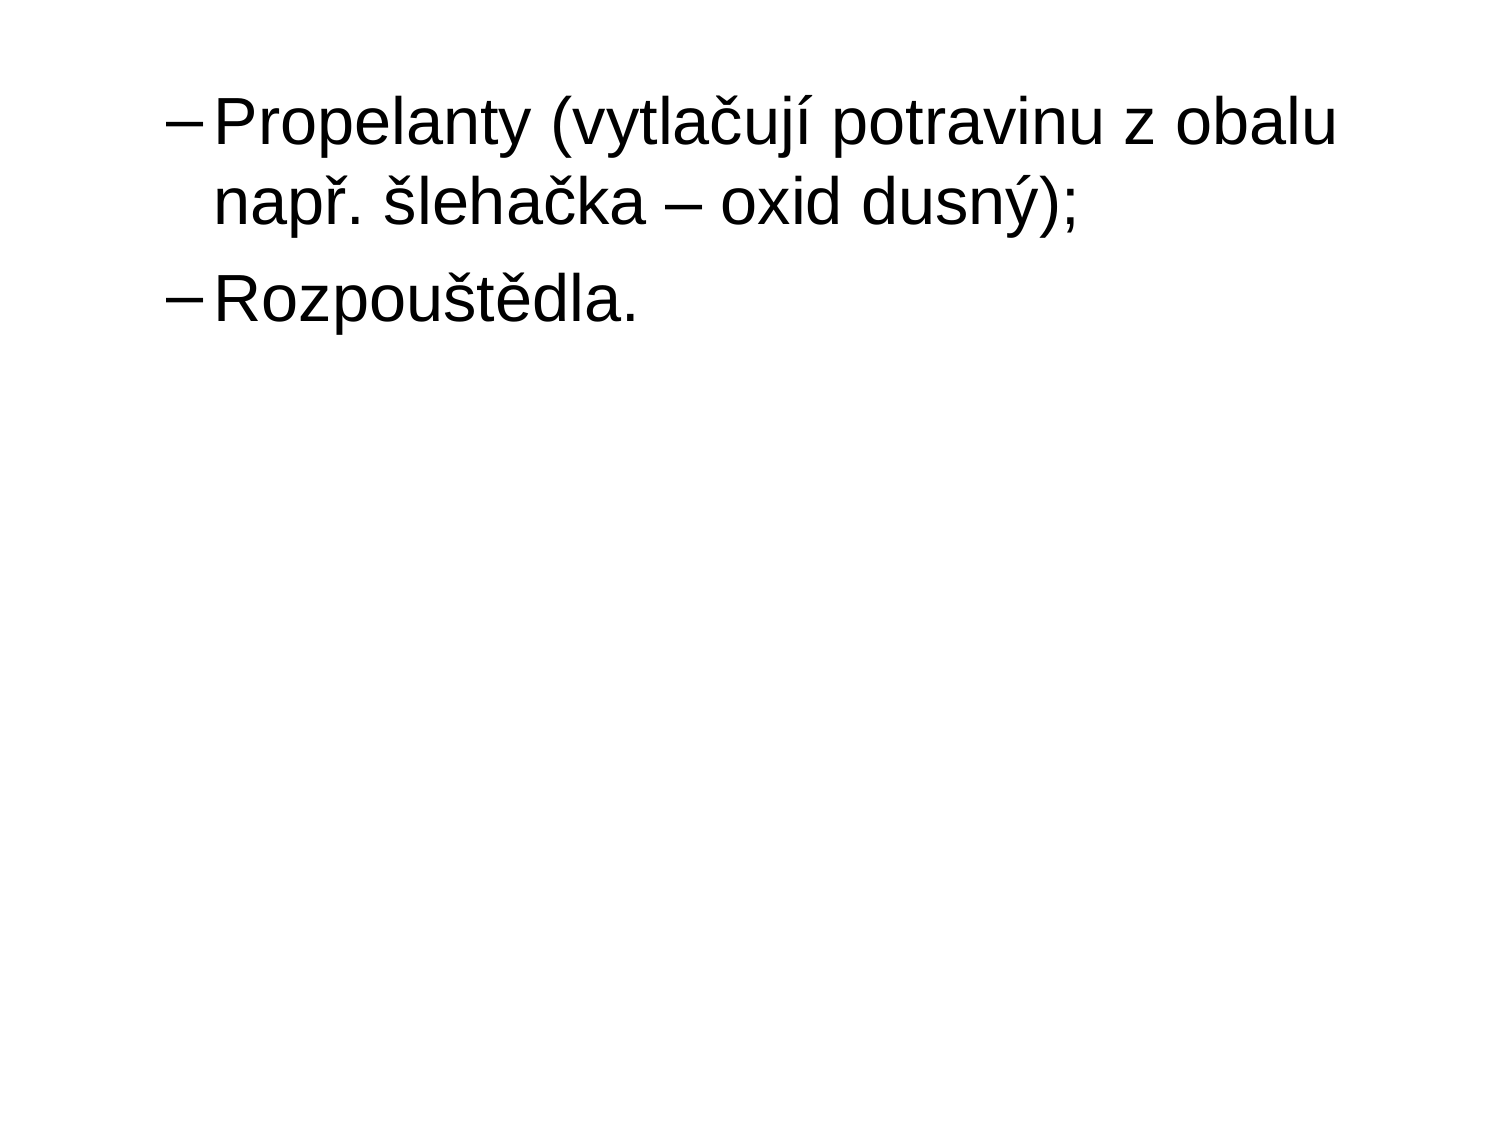

# Propelanty (vytlačují potravinu z obalu např. šlehačka – oxid dusný);
Rozpouštědla.